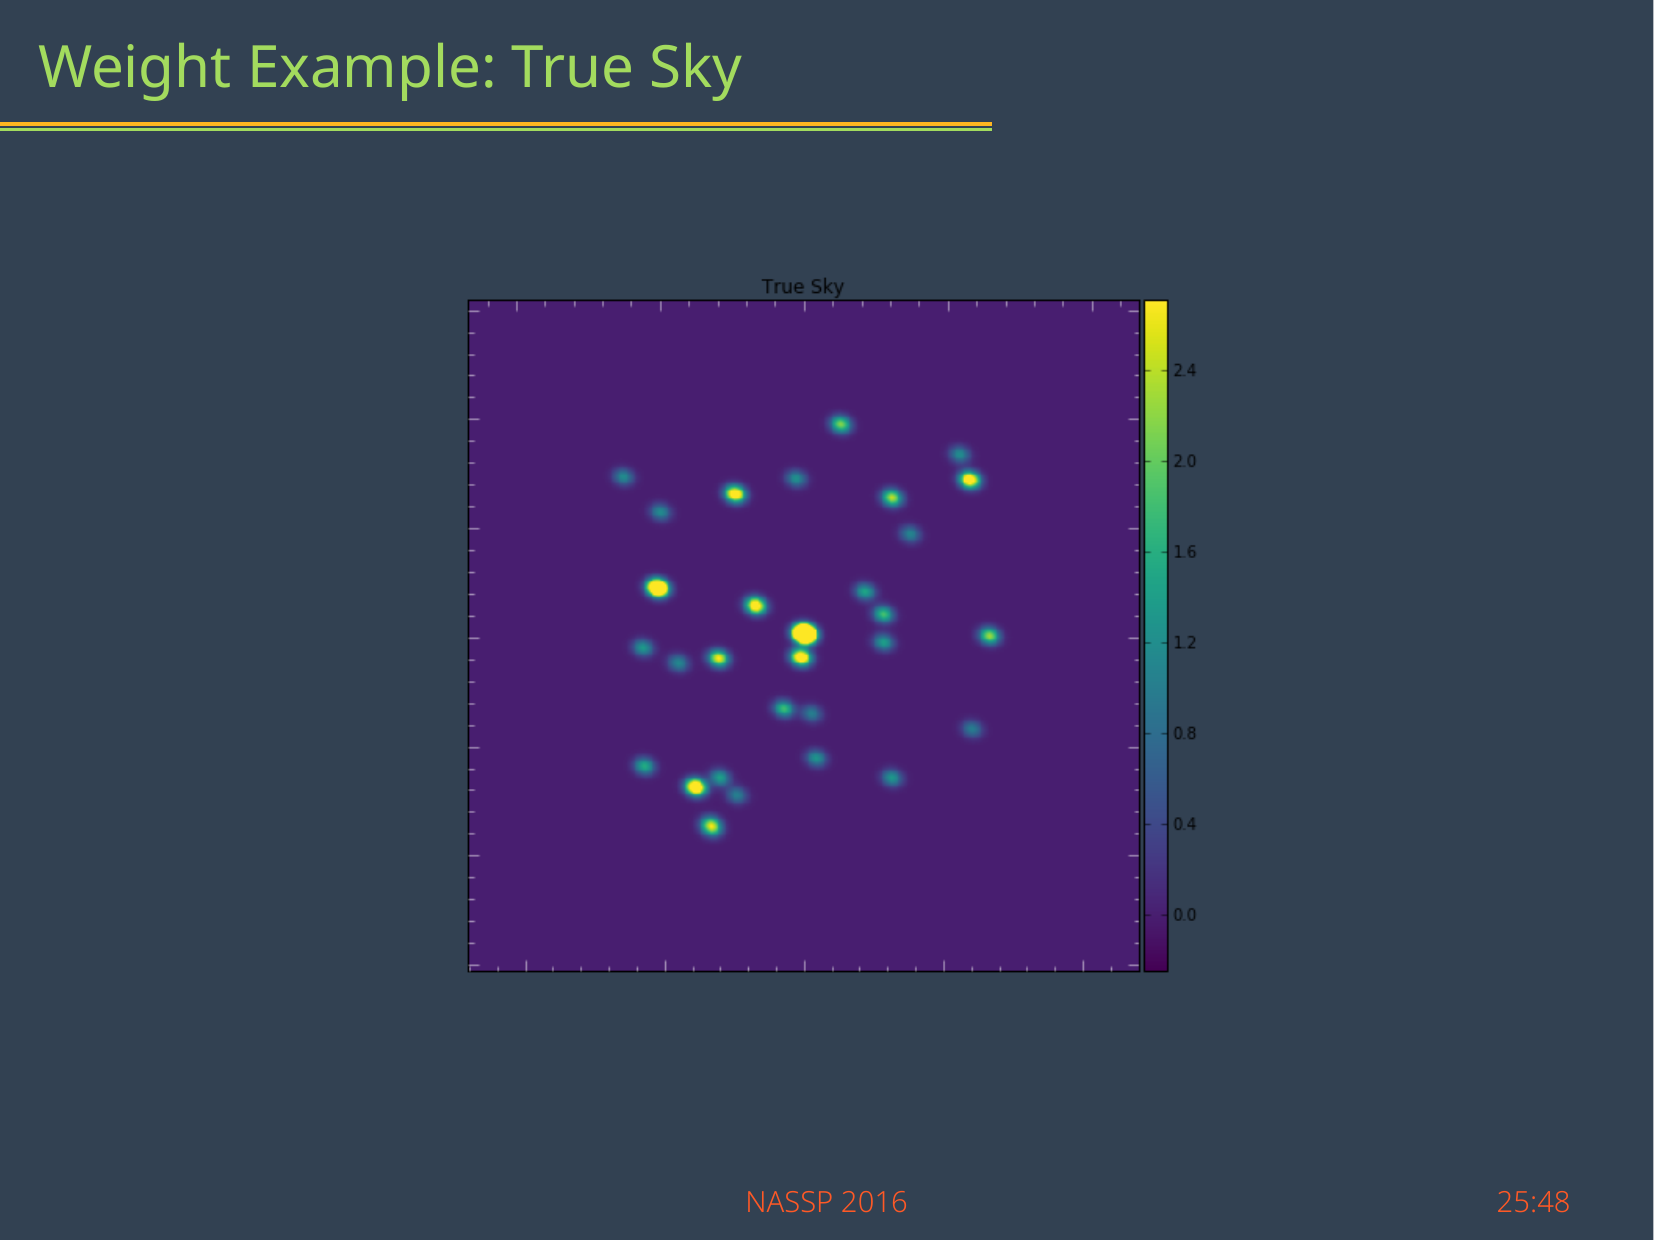

Weight Example: True Sky
NASSP 2016
25